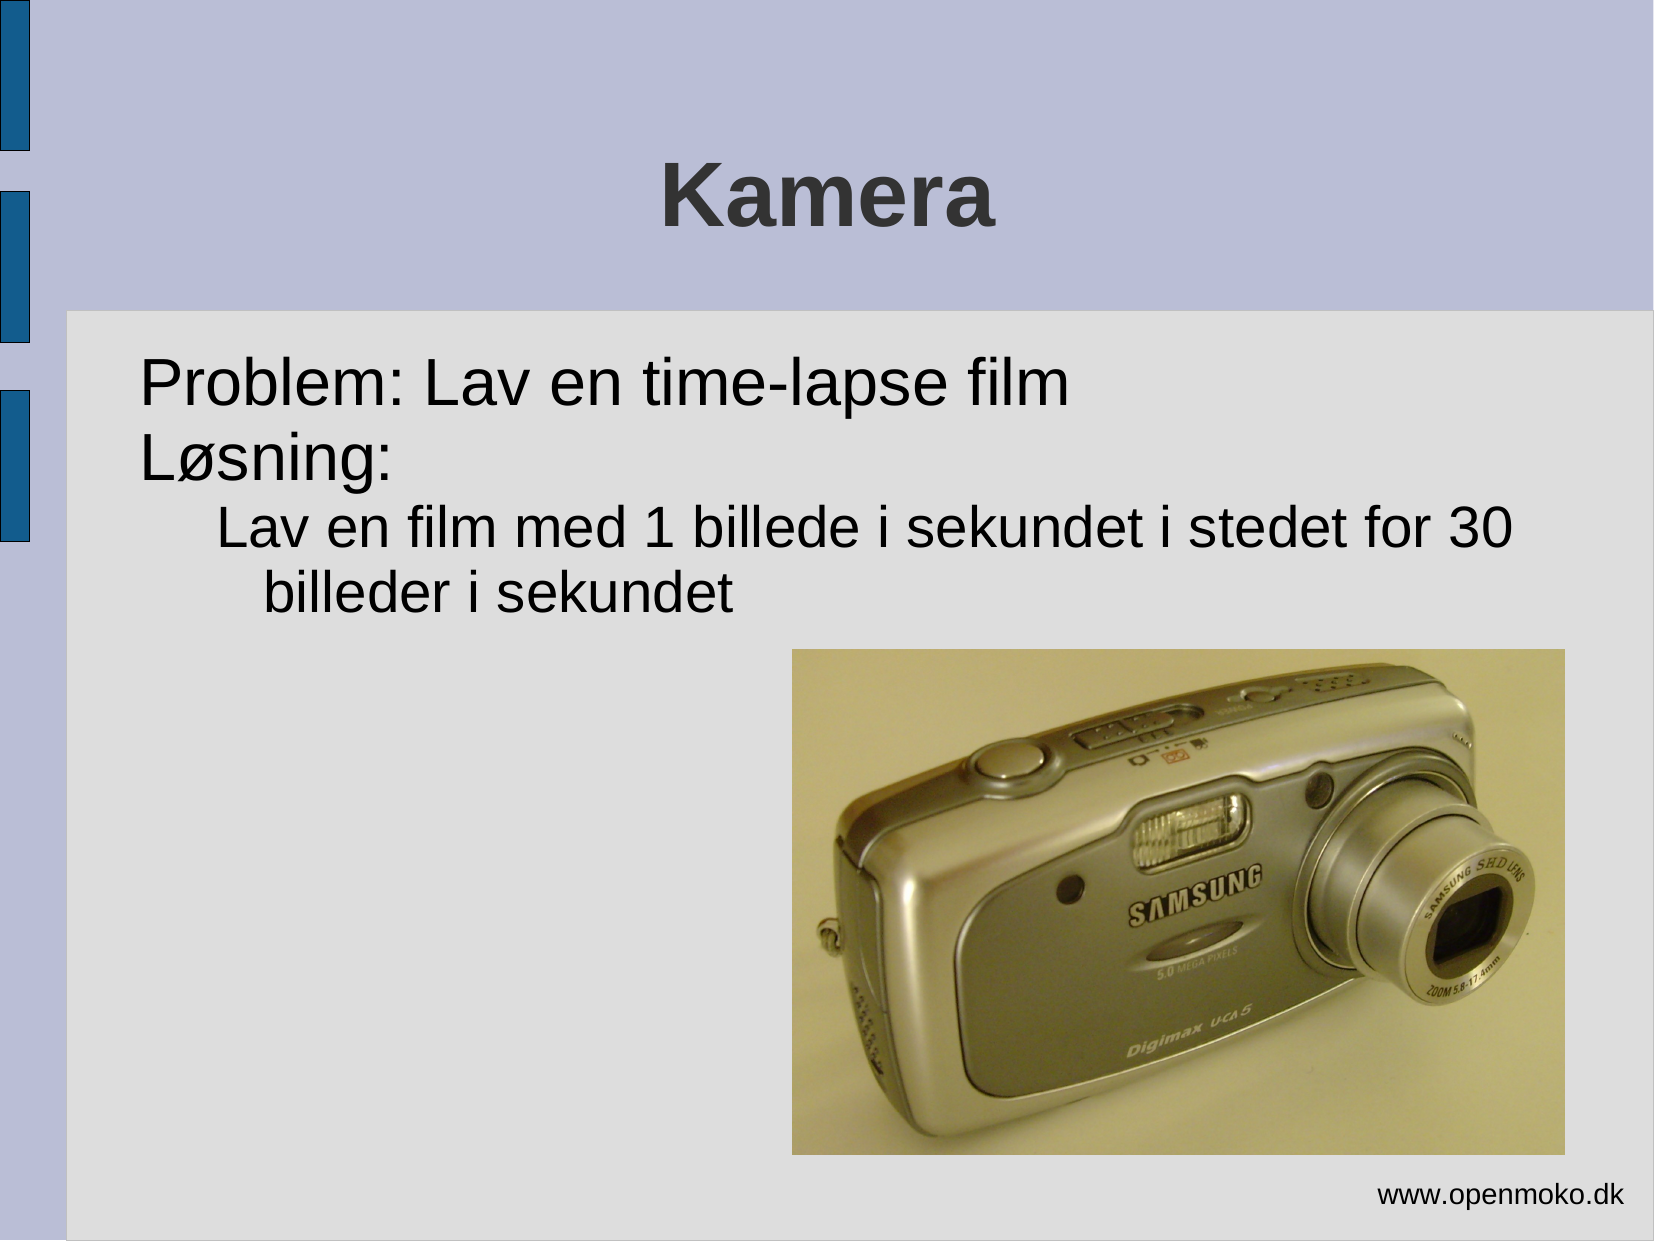

# Kamera
Problem: Lav en time-lapse film
Løsning:
Lav en film med 1 billede i sekundet i stedet for 30 billeder i sekundet